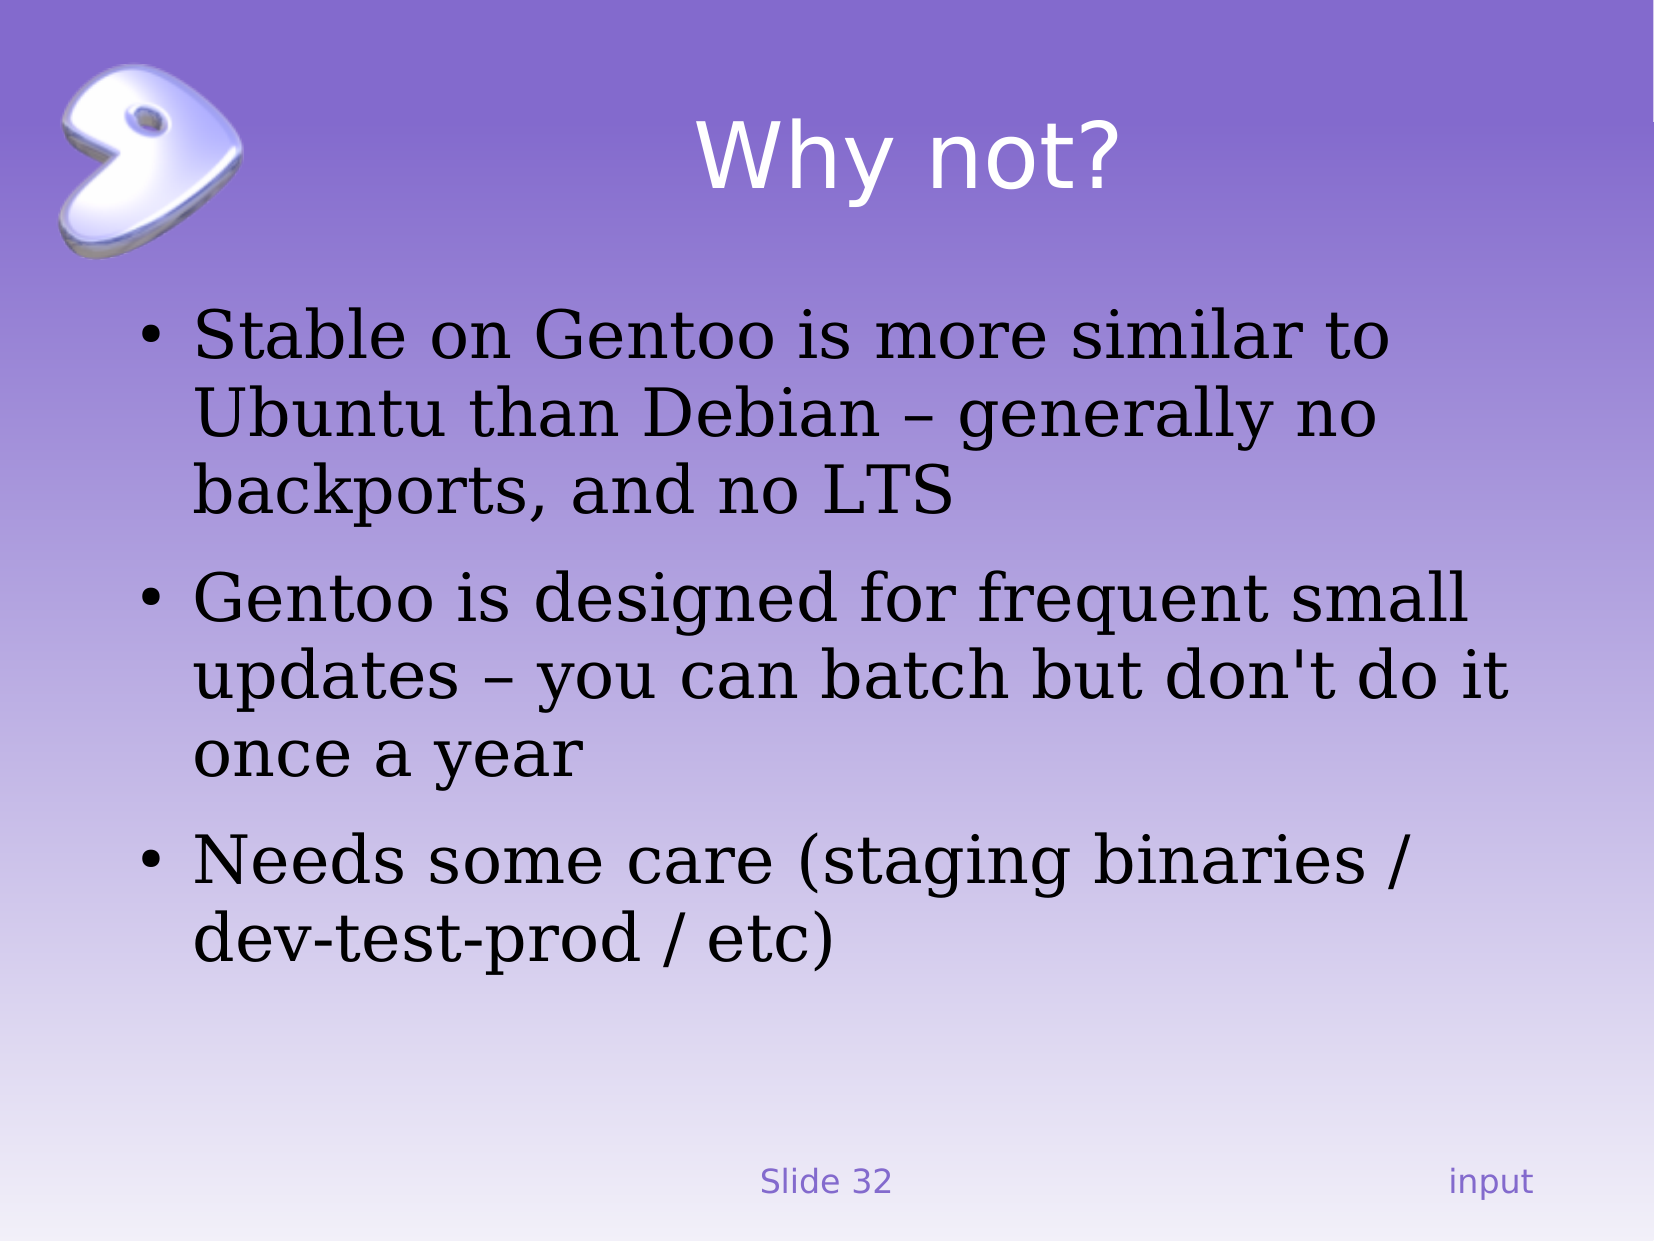

# Why not?
Stable on Gentoo is more similar to Ubuntu than Debian – generally no backports, and no LTS
Gentoo is designed for frequent small updates – you can batch but don't do it once a year
Needs some care (staging binaries / dev-test-prod / etc)